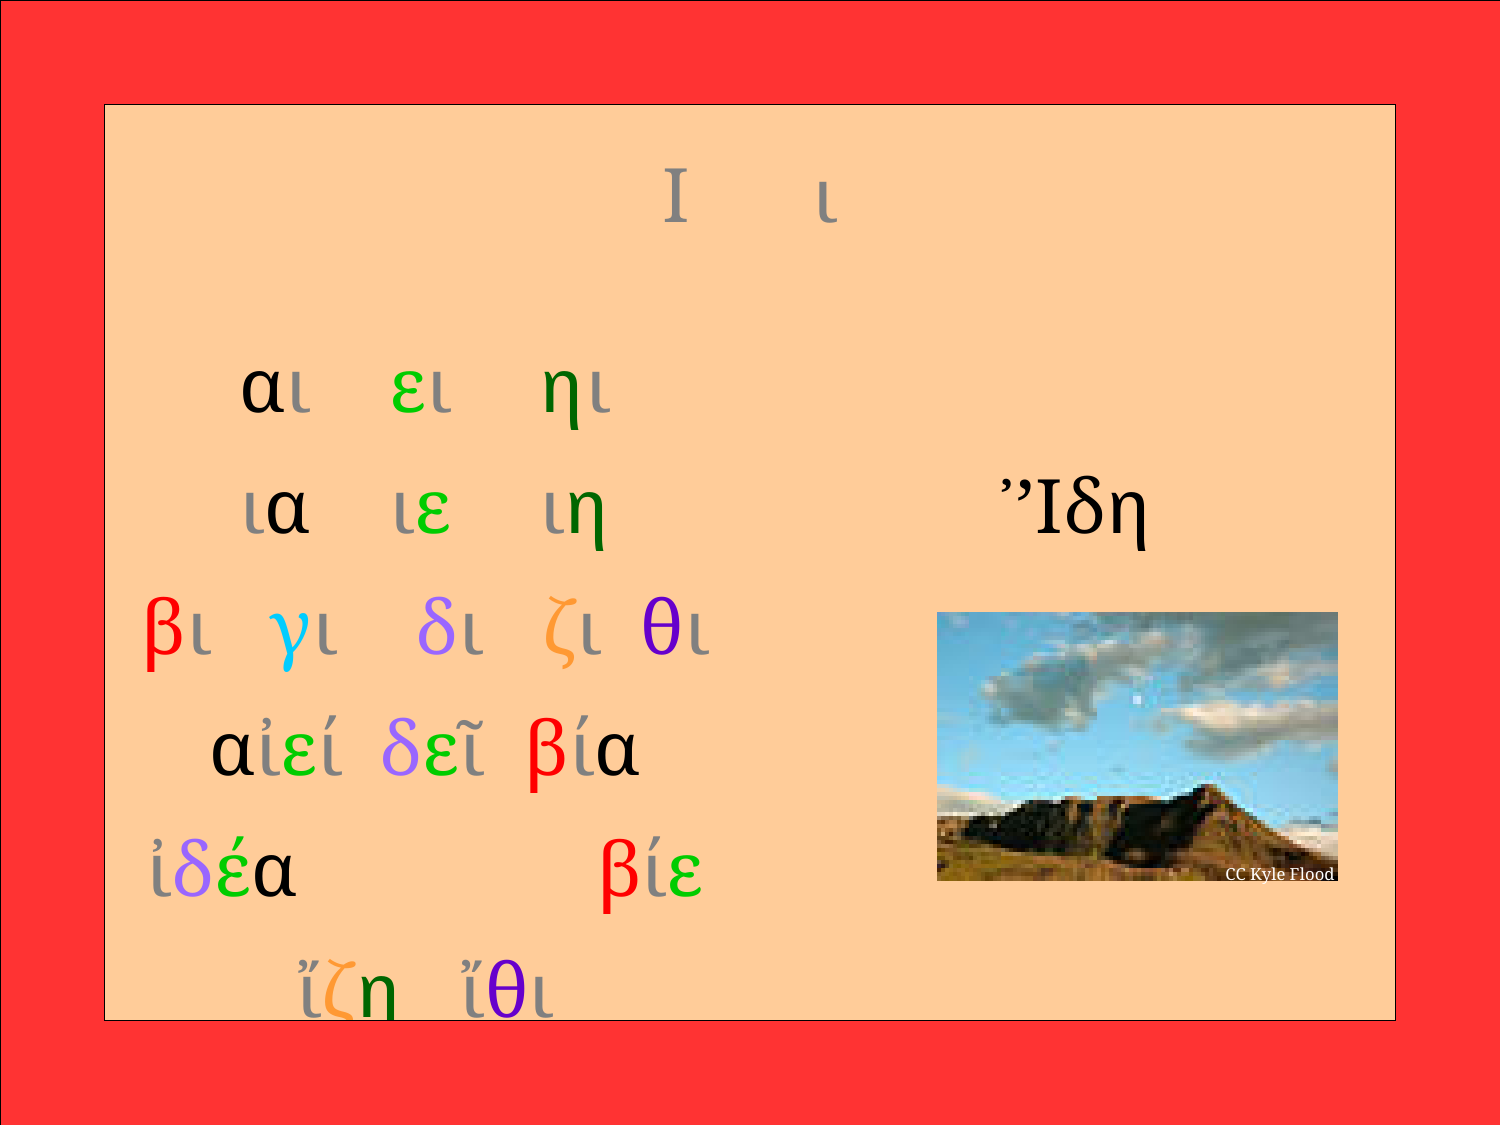

# Ι	ι
αι	ει	ηι
ια	ιε	ιη
βι γι δι ζι θι
αἰεί	 δεῖ βία
ἰδέα		βίε
ἴζη ἴθι
᾿’Ιδη
CC Kyle Flood